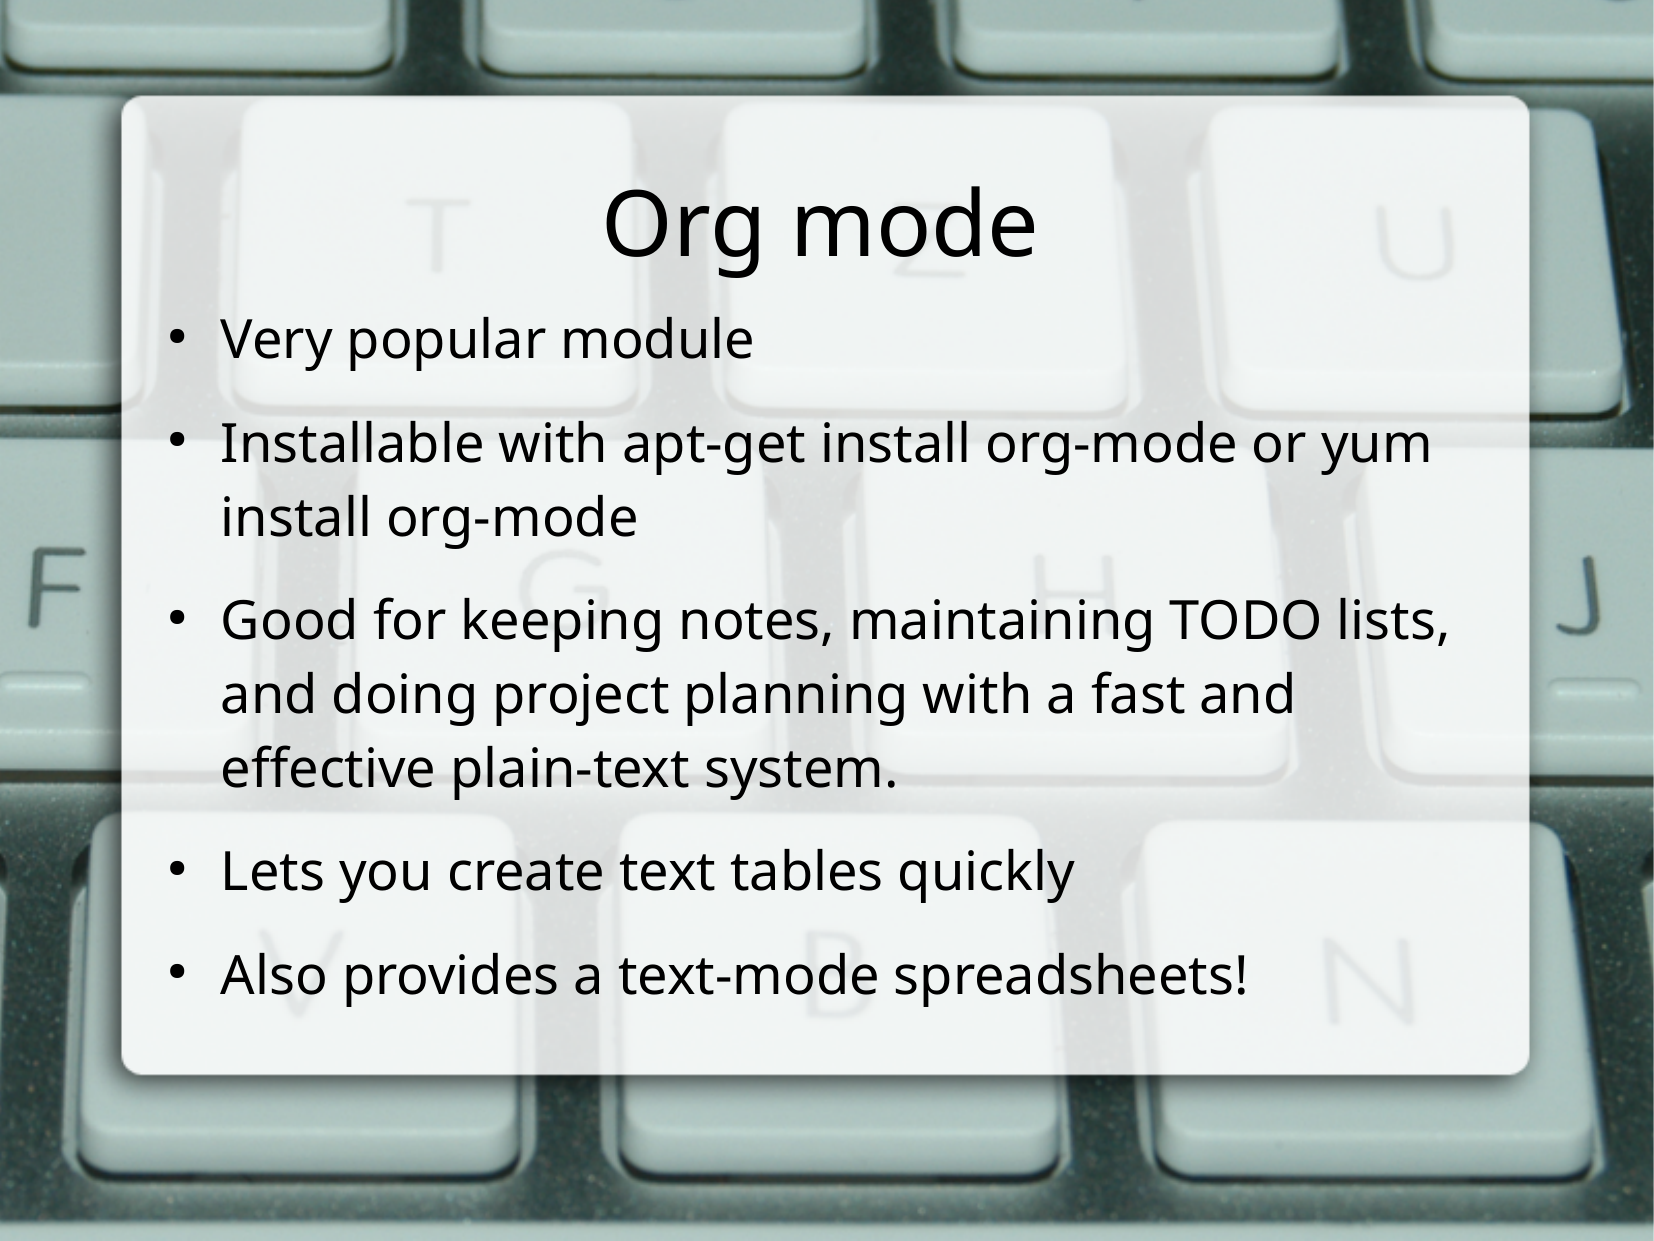

# Org mode
Very popular module
Installable with apt-get install org-mode or yum install org-mode
Good for keeping notes, maintaining TODO lists, and doing project planning with a fast and effective plain-text system.
Lets you create text tables quickly
Also provides a text-mode spreadsheets!